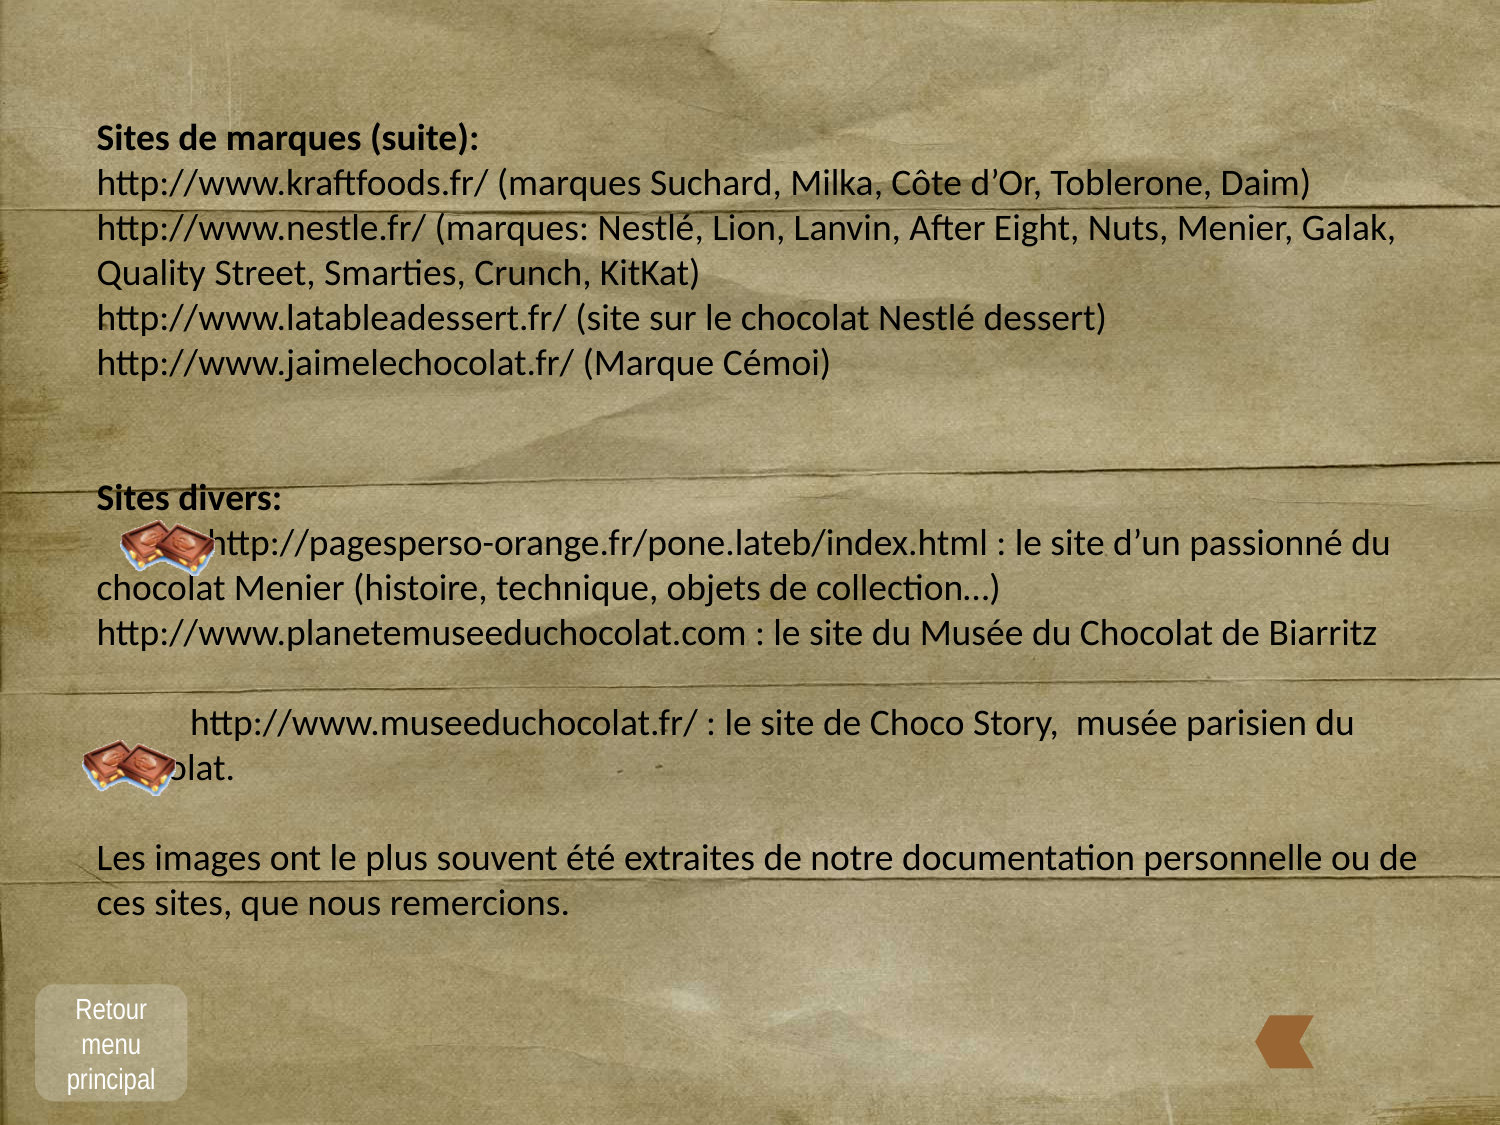

#
Sites de marques (suite):
http://www.kraftfoods.fr/ (marques Suchard, Milka, Côte d’Or, Toblerone, Daim)
http://www.nestle.fr/ (marques: Nestlé, Lion, Lanvin, After Eight, Nuts, Menier, Galak, Quality Street, Smarties, Crunch, KitKat)
http://www.latableadessert.fr/ (site sur le chocolat Nestlé dessert)
http://www.jaimelechocolat.fr/ (Marque Cémoi)
Sites divers:
 http://pagesperso-orange.fr/pone.lateb/index.html : le site d’un passionné du chocolat Menier (histoire, technique, objets de collection…)
http://www.planetemuseeduchocolat.com : le site du Musée du Chocolat de Biarritz
 http://www.museeduchocolat.fr/ : le site de Choco Story, musée parisien du chocolat.
Les images ont le plus souvent été extraites de notre documentation personnelle ou de ces sites, que nous remercions.
Retour menu
principal